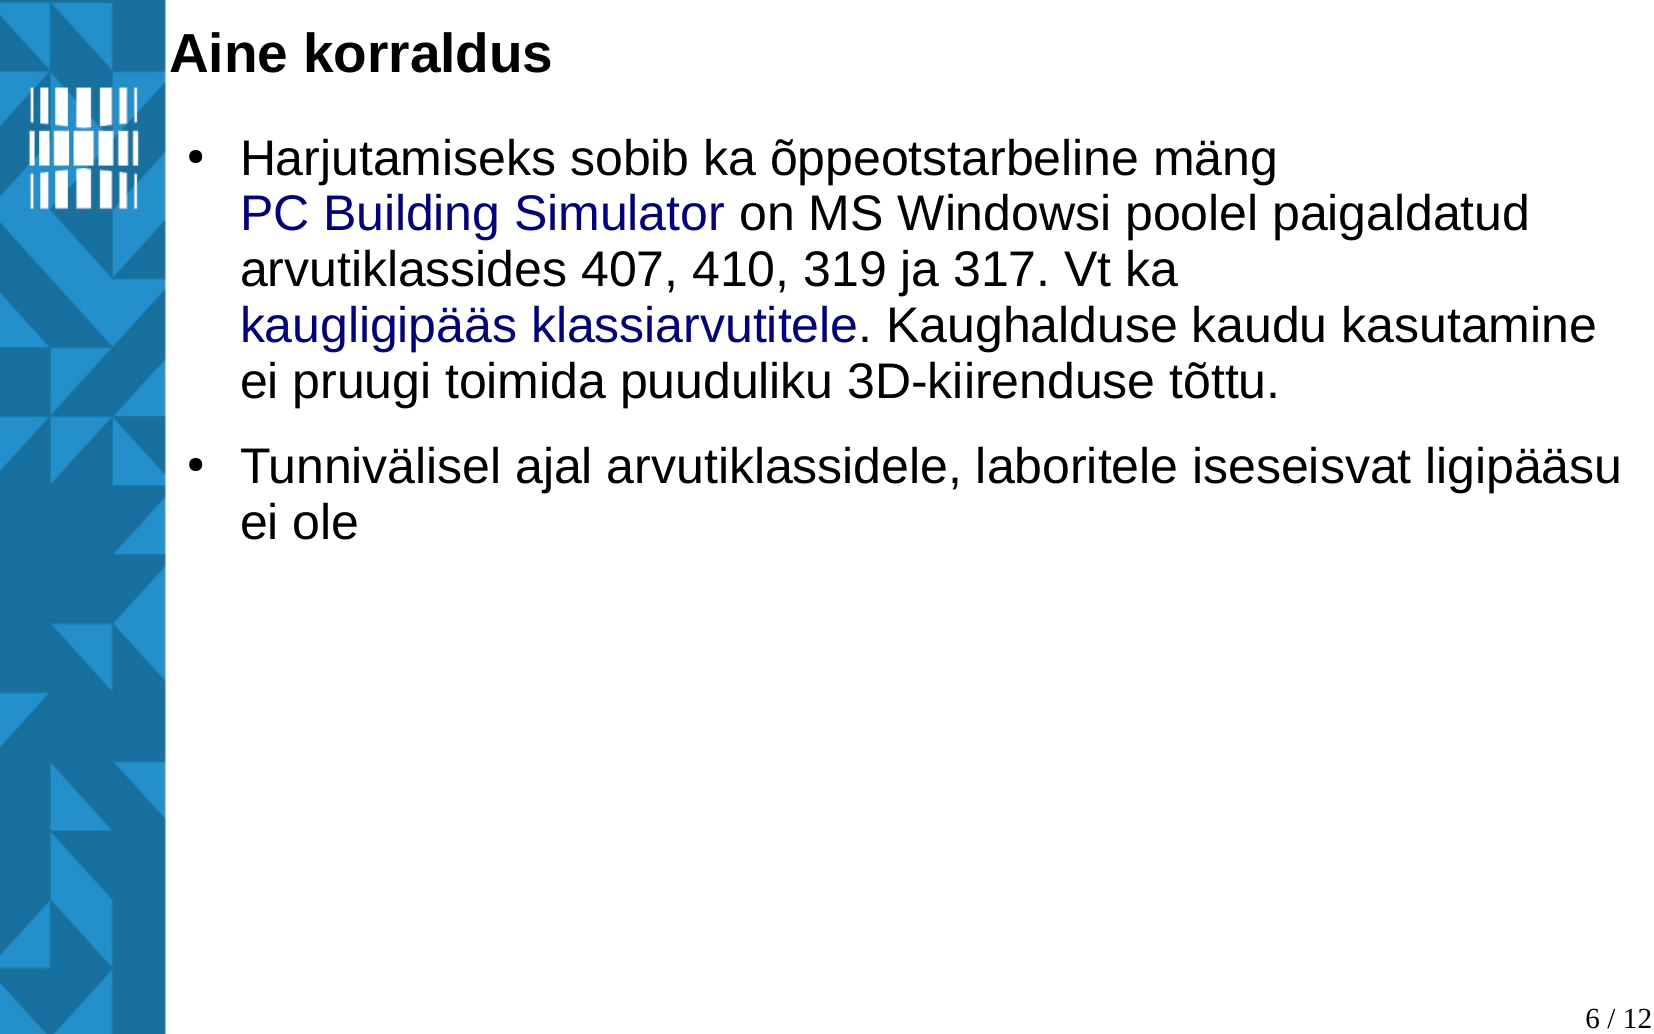

# Aine korraldus
Harjutamiseks sobib ka õppeotstarbeline mäng PC Building Simulator on MS Windowsi poolel paigaldatud arvutiklassides 407, 410, 319 ja 317. Vt ka kaugligipääs klassiarvutitele. Kaughalduse kaudu kasutamine ei pruugi toimida puuduliku 3D-kiirenduse tõttu.
Tunnivälisel ajal arvutiklassidele, laboritele iseseisvat ligipääsu ei ole
6